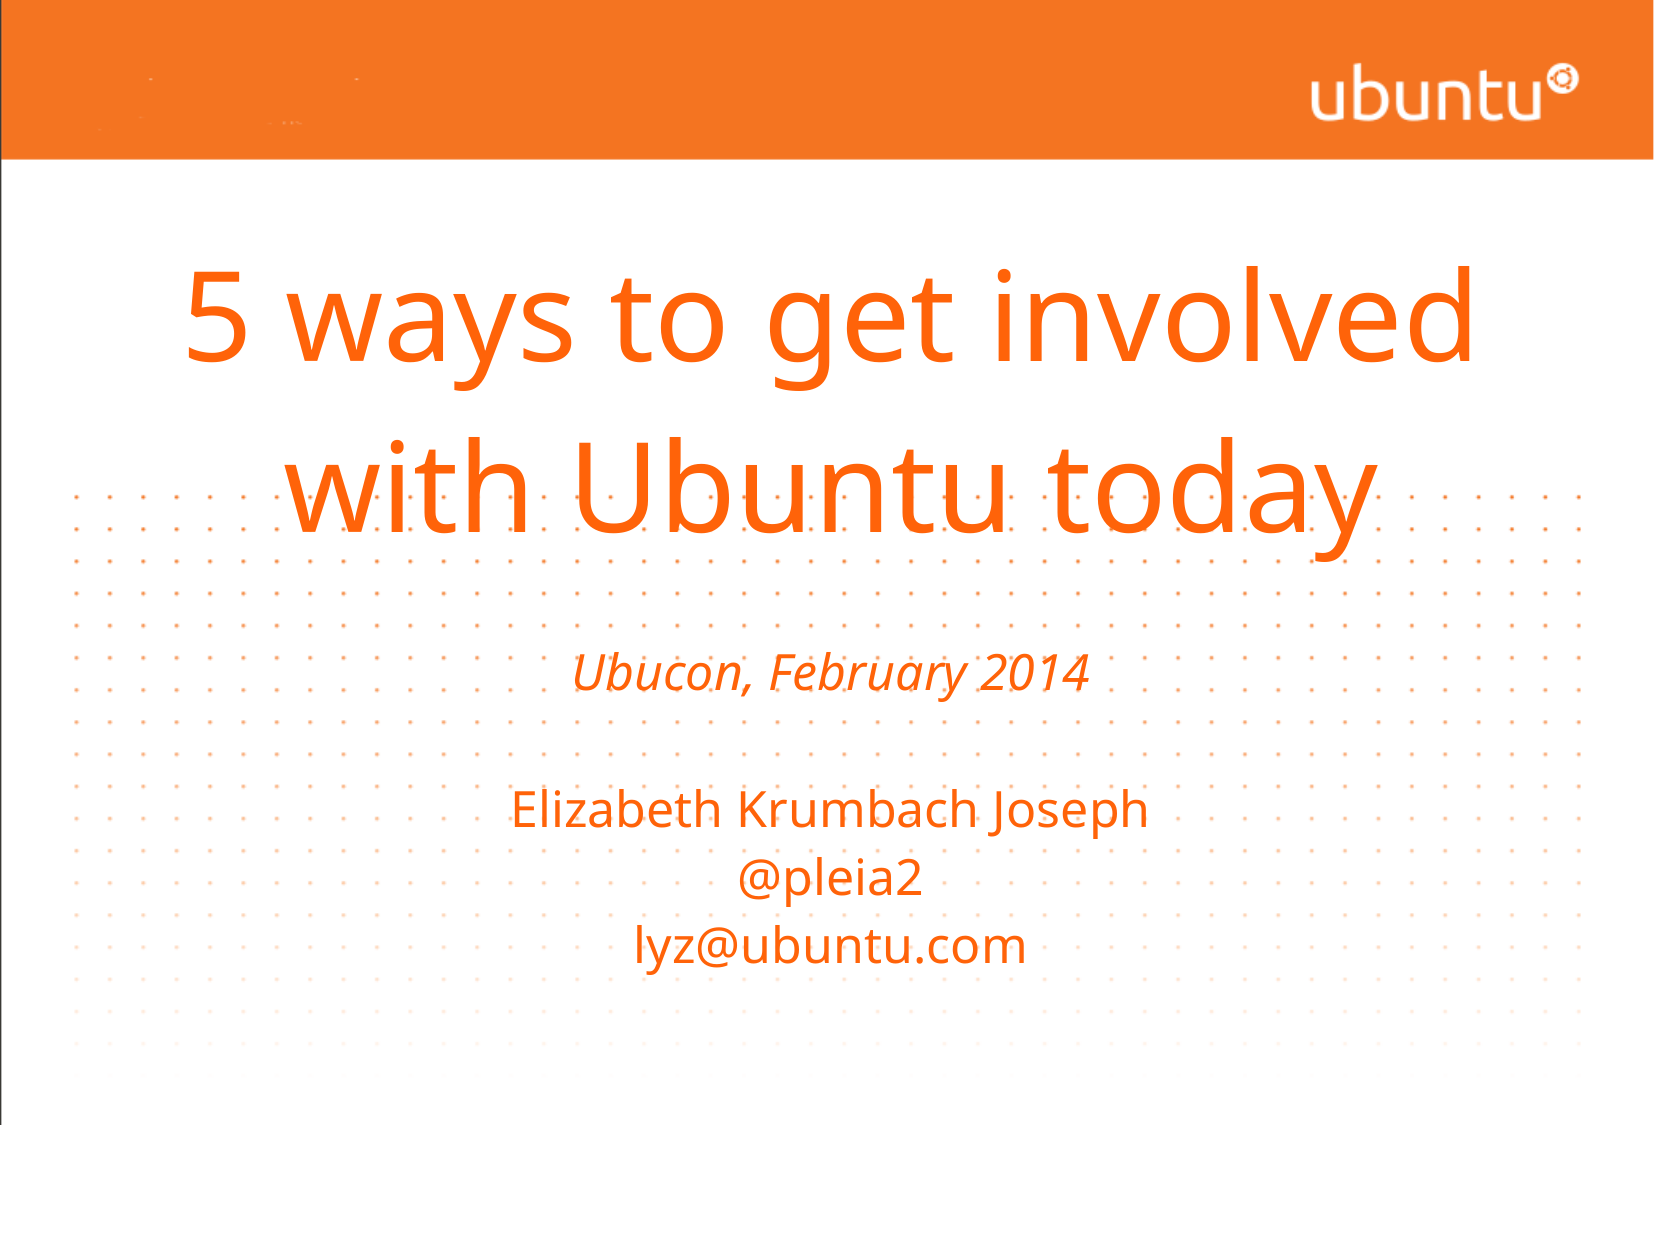

#
5 ways to get involved with Ubuntu today
Ubucon, February 2014
Elizabeth Krumbach Joseph
@pleia2
lyz@ubuntu.com